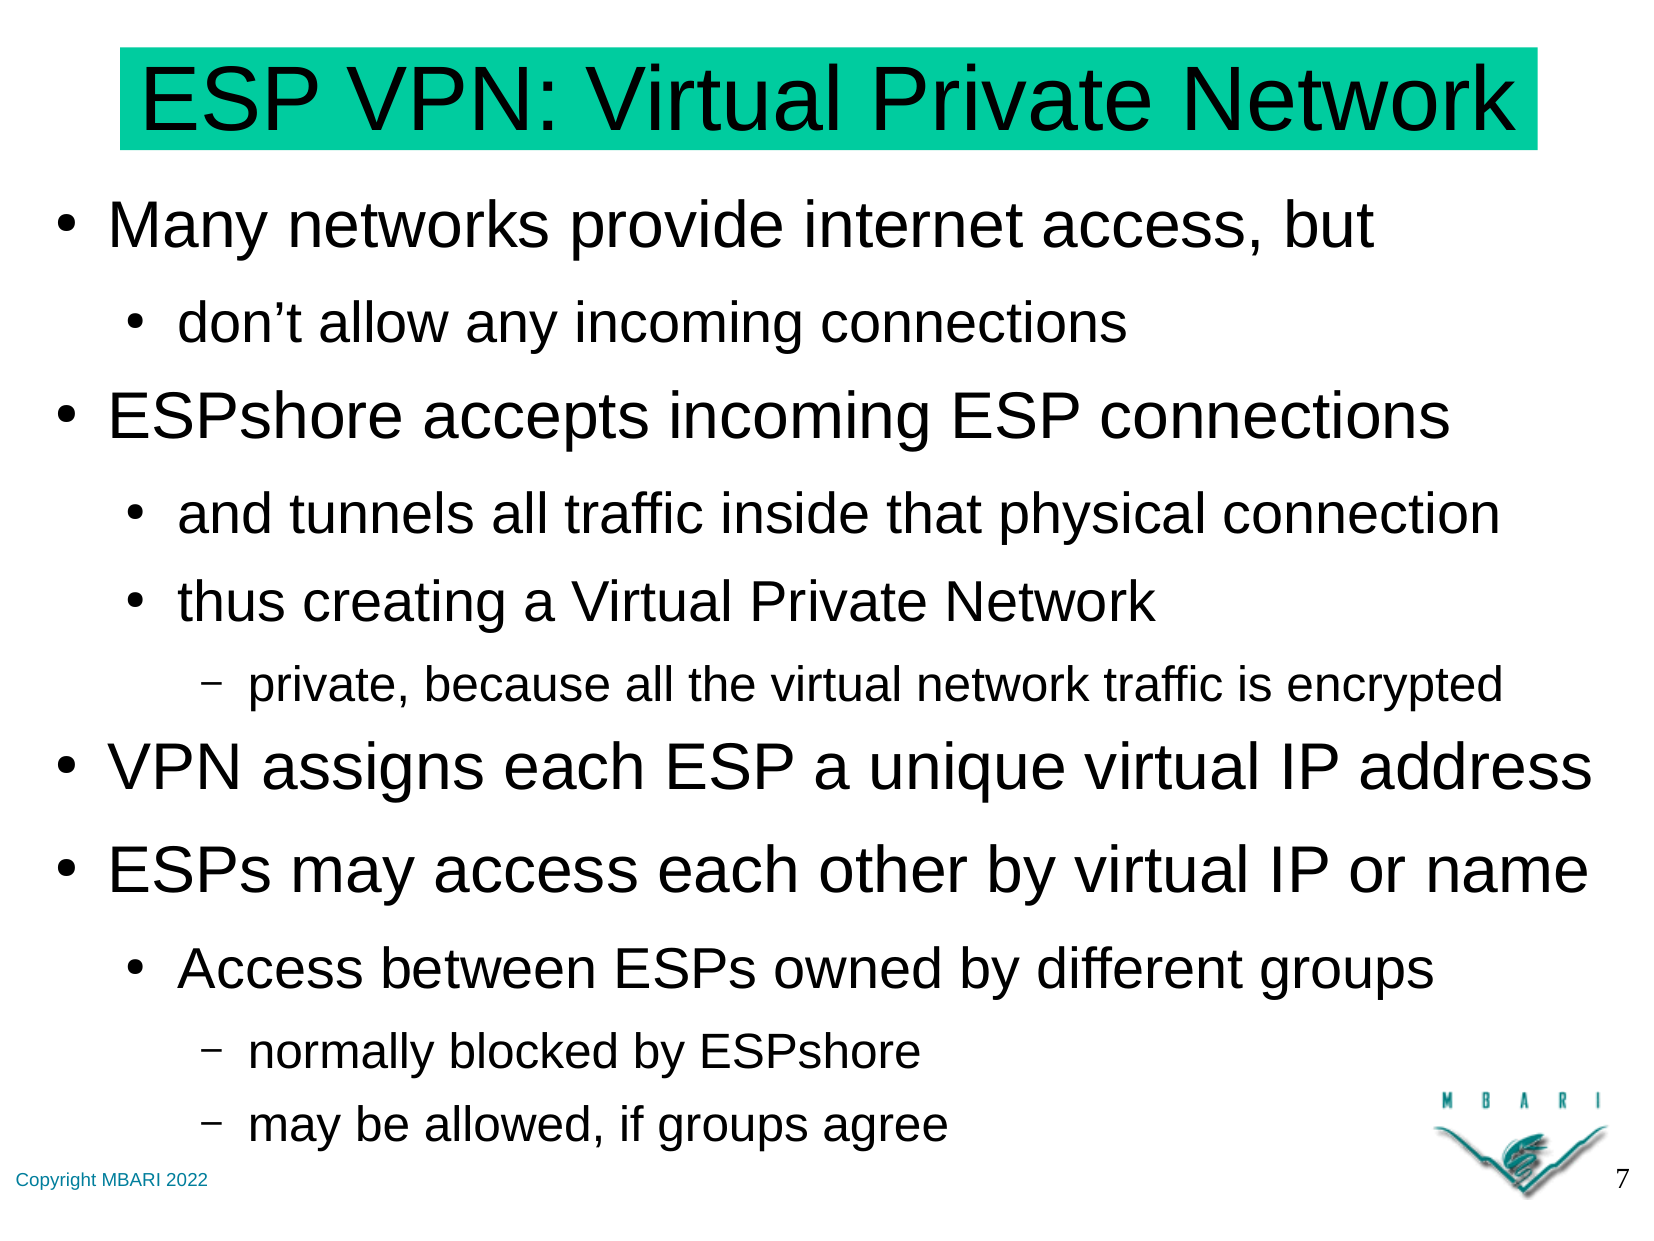

# ESP VPN: Virtual Private Network
Many networks provide internet access, but
don’t allow any incoming connections
ESPshore accepts incoming ESP connections
and tunnels all traffic inside that physical connection
thus creating a Virtual Private Network
private, because all the virtual network traffic is encrypted
VPN assigns each ESP a unique virtual IP address
ESPs may access each other by virtual IP or name
Access between ESPs owned by different groups
normally blocked by ESPshore
may be allowed, if groups agree